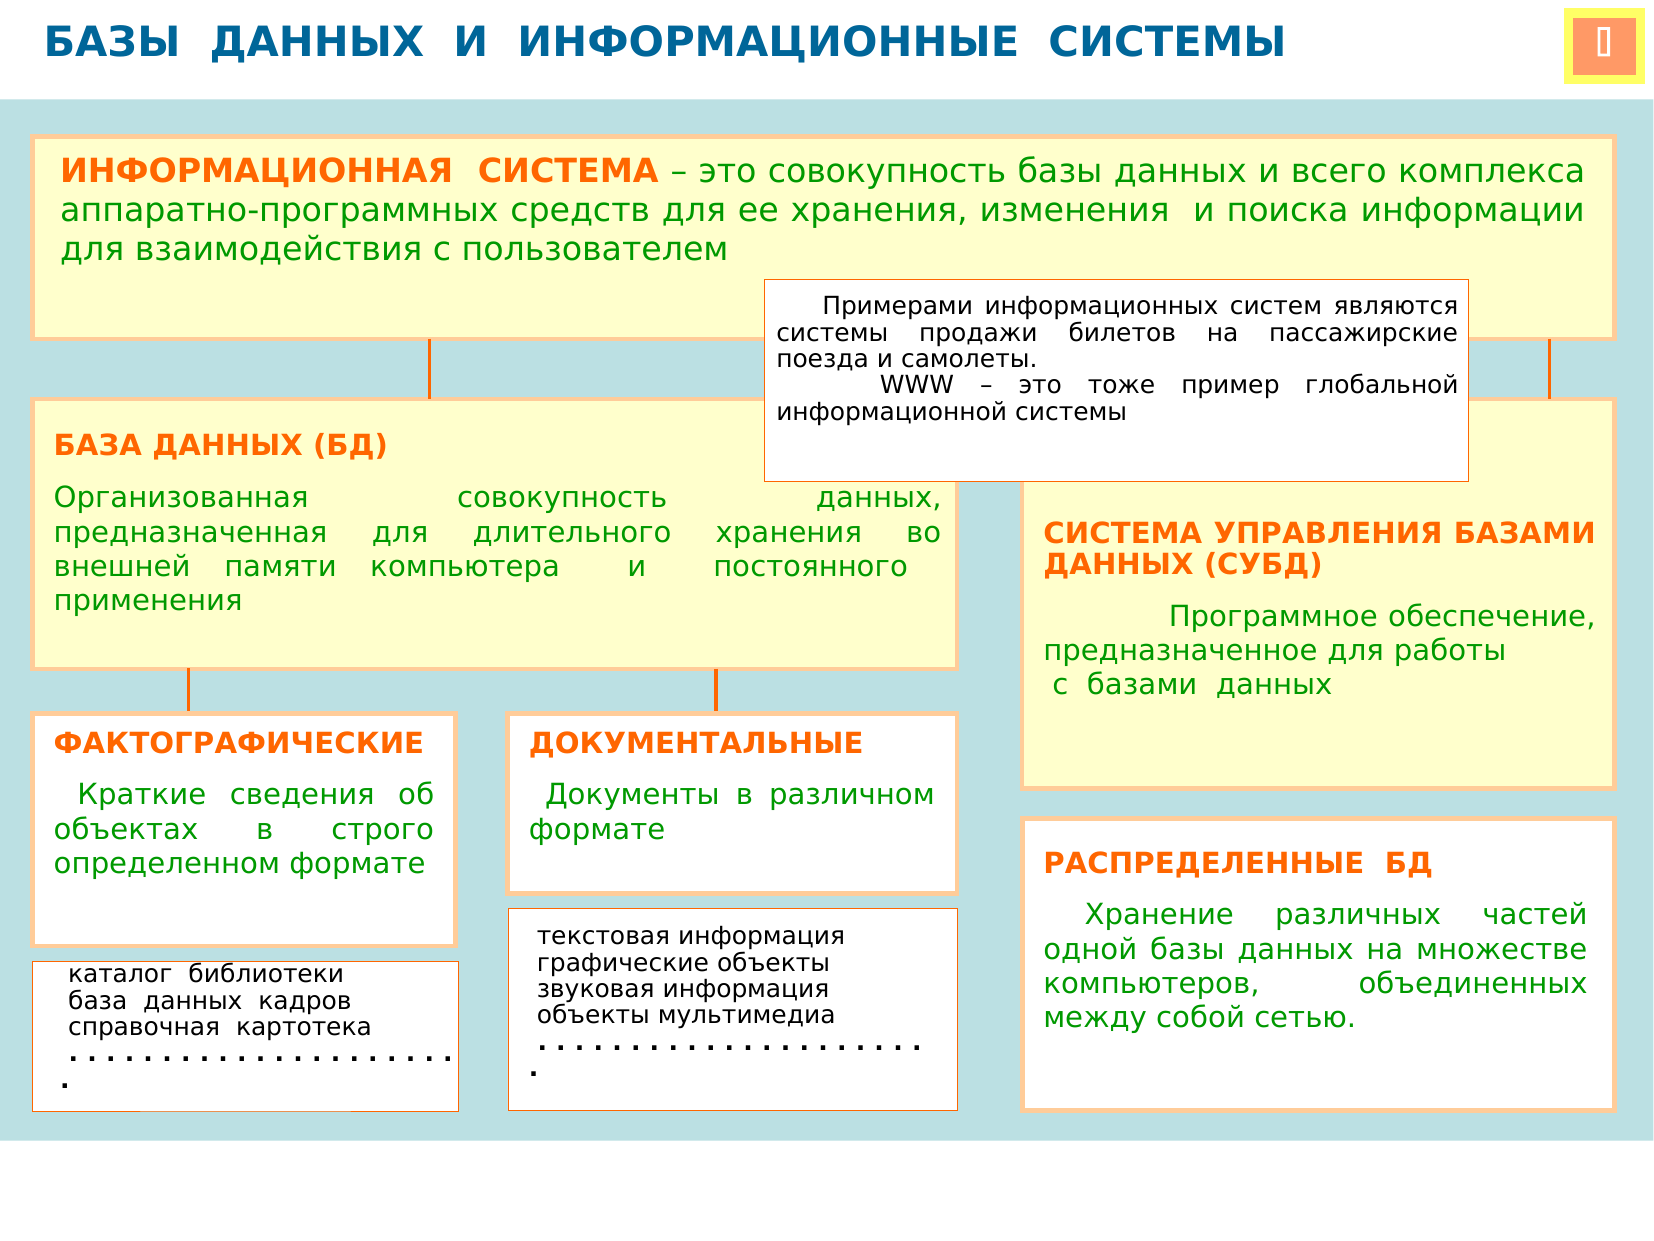

БАЗЫ ДАННЫХ И ИНФОРМАЦИОННЫЕ СИСТЕМЫ

ИНФОРМАЦИОННАЯ СИСТЕМА – это совокупность базы данных и всего комплекса аппаратно-программных средств для ее хранения, изменения и поиска информации для взаимодействия с пользователем
 Примерами информационных систем являются системы продажи билетов на пассажирские поезда и самолеты.
 WWW – это тоже пример глобальной информационной системы
БАЗА ДАННЫХ (БД)
Организованная совокупность данных, предназначенная для длительного хранения во внешней памяти компьютера и постоянного применения
СИСТЕМА УПРАВЛЕНИЯ БАЗАМИ ДАННЫХ (СУБД)
 Программное обеспечение, предназначенное для работы с базами данных
ФАКТОГРАФИЧЕСКИЕ
 Краткие сведения об объектах в строго определенном формате
ДОКУМЕНТАЛЬНЫЕ
 Документы в различном формате
РАСПРЕДЕЛЕННЫЕ БД
 Хранение различных частей одной базы данных на множестве компьютеров, объединенных между собой сетью.
 текстовая информация
 графические объекты
 звуковая информация
 объекты мультимедиа
 . . . . . . . . . . . . . . . . . . . . . .
 каталог библиотеки
 база данных кадров
 справочная картотека
 . . . . . . . . . . . . . . . . . . . . . .